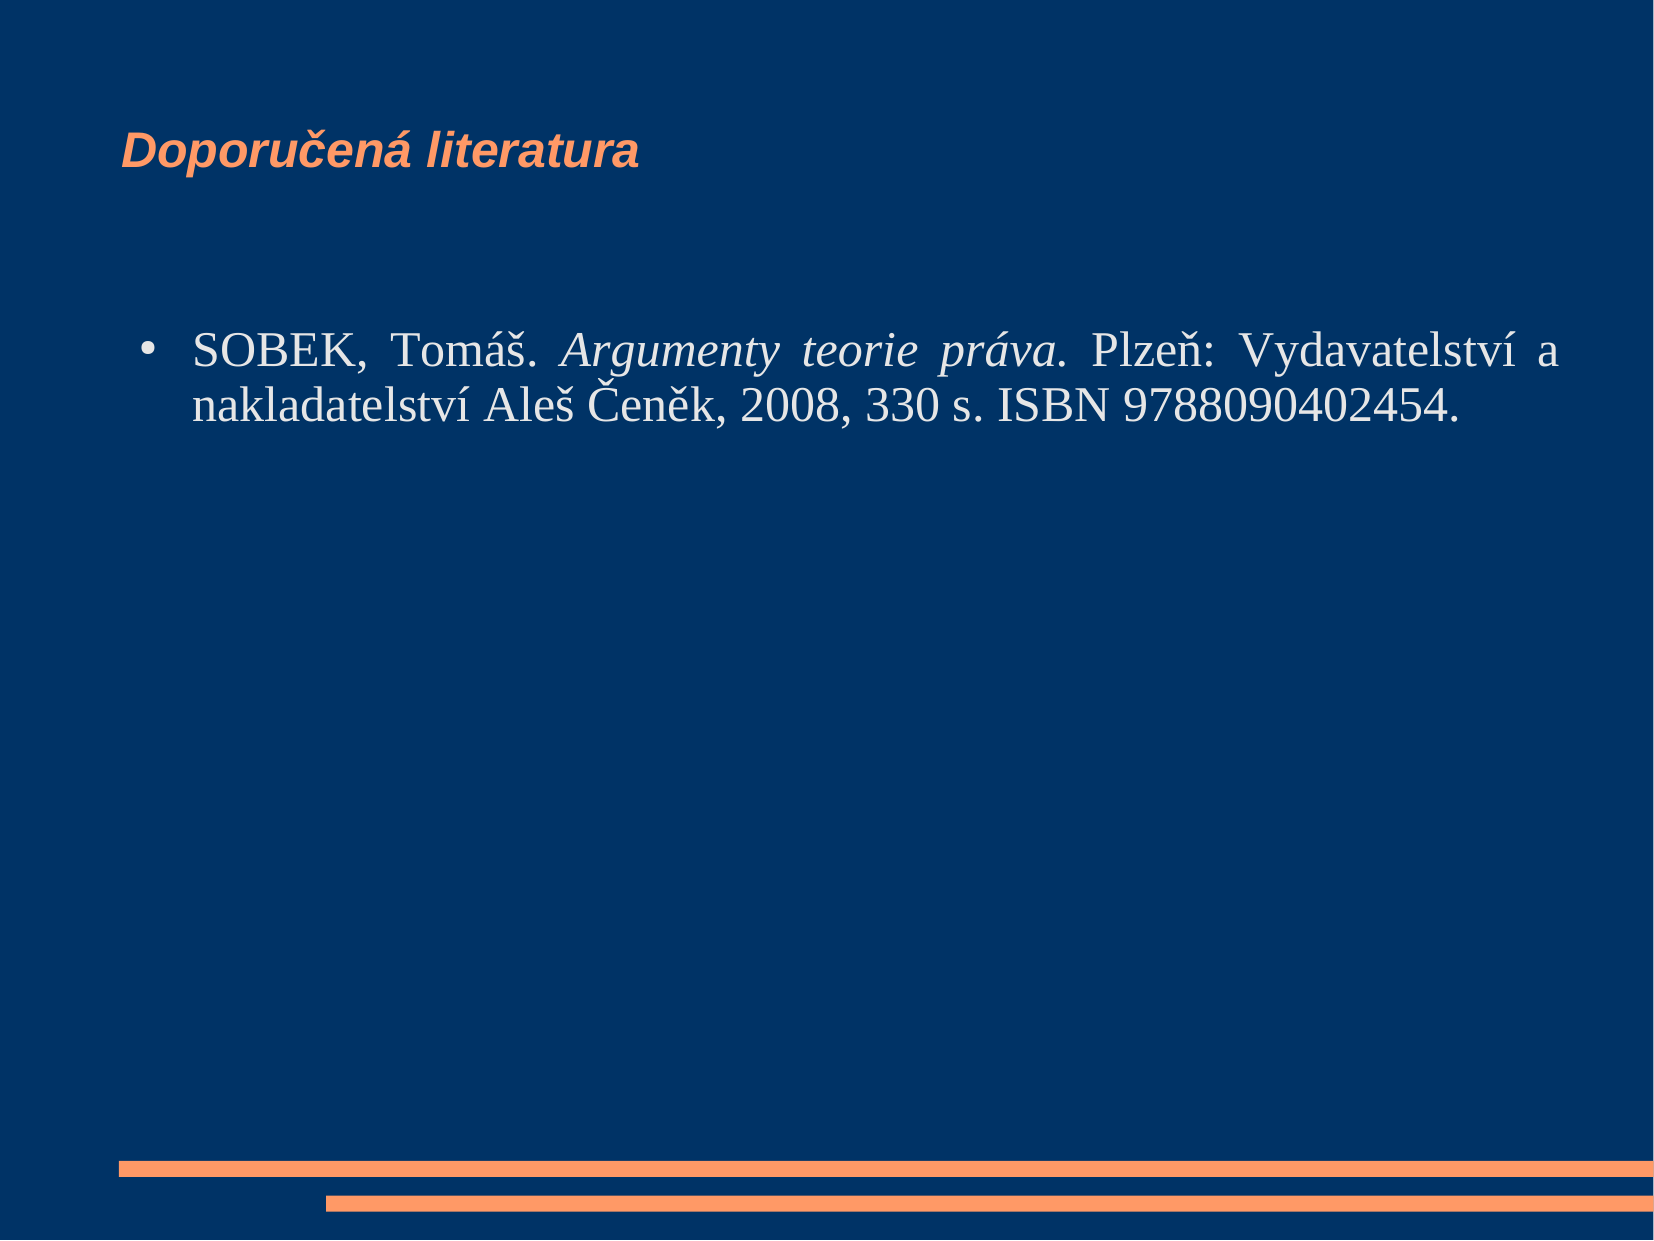

# Doporučená literatura
SOBEK, Tomáš. Argumenty teorie práva. Plzeň: Vydavatelství a nakladatelství Aleš Čeněk, 2008, 330 s. ISBN 9788090402454.